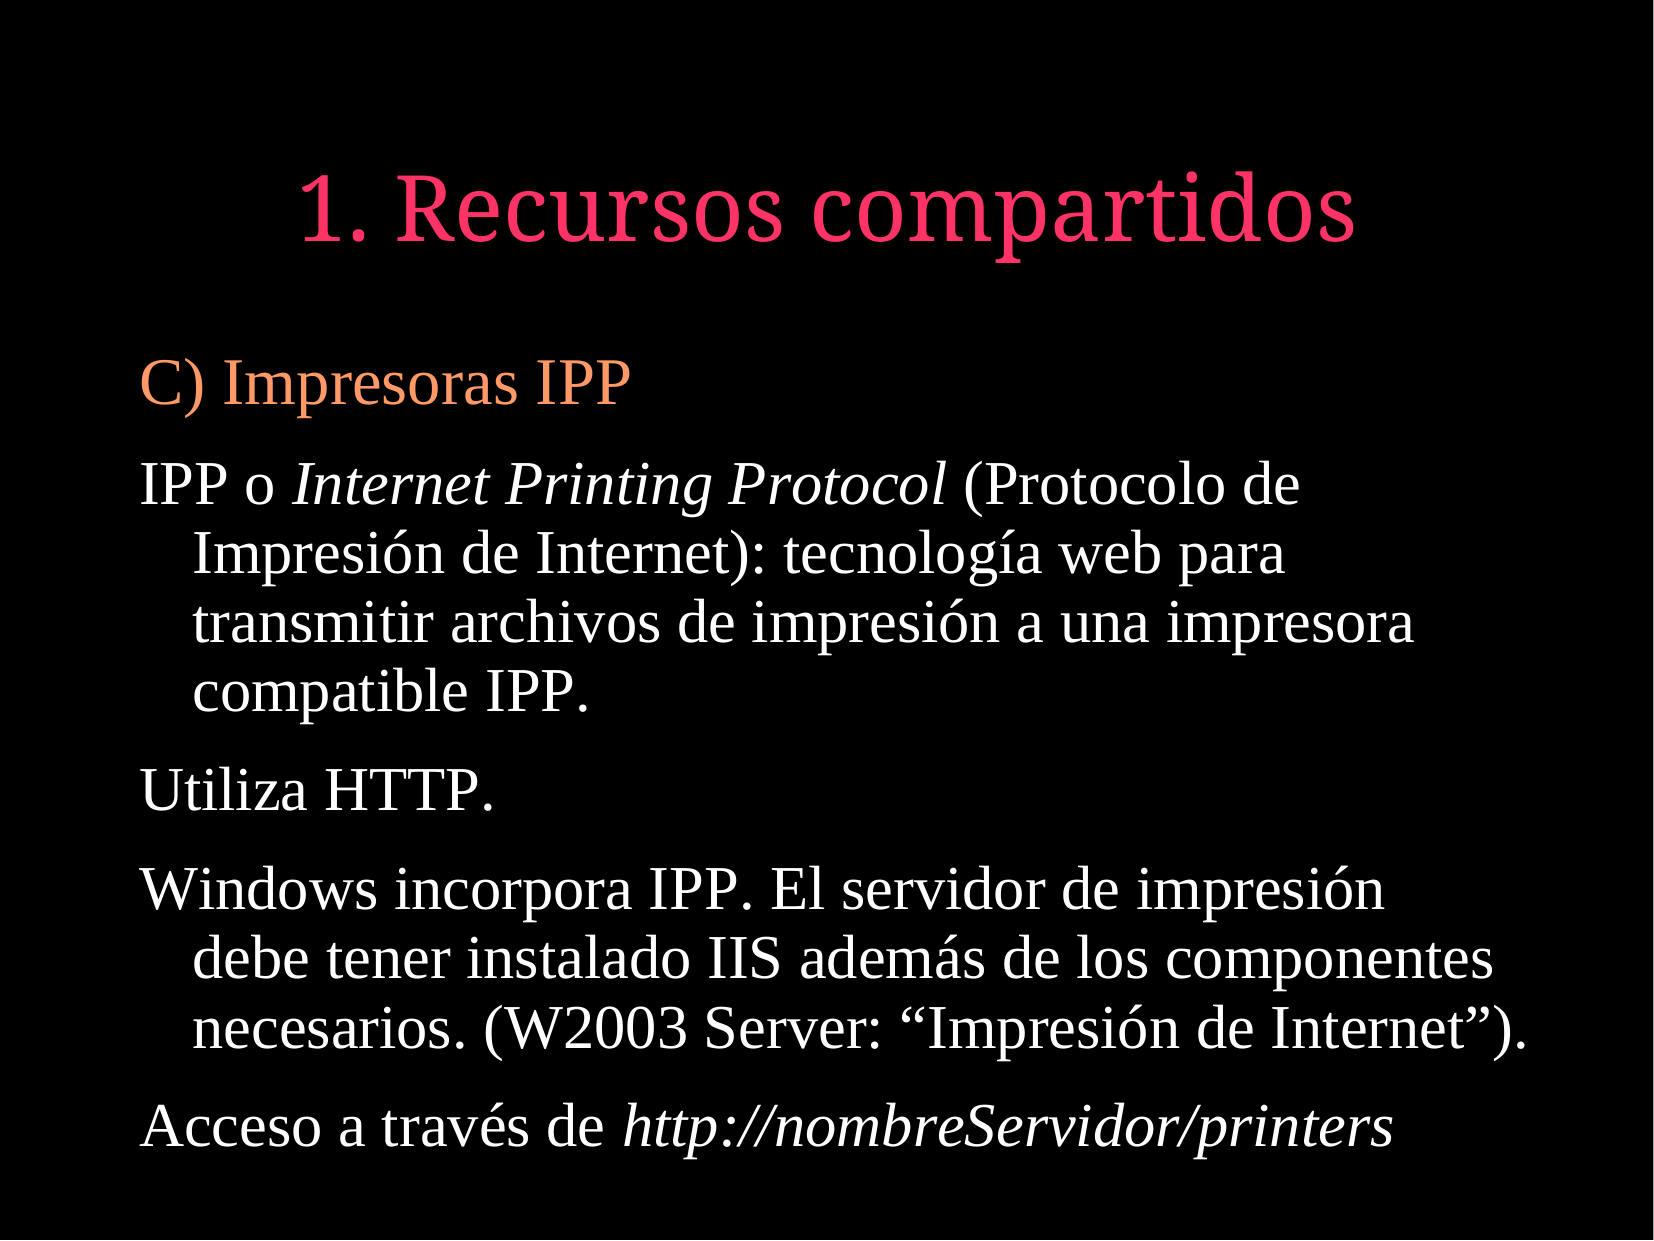

# 1. Recursos compartidos
C) Impresoras IPP
IPP o Internet Printing Protocol (Protocolo de Impresión de Internet): tecnología web para transmitir archivos de impresión a una impresora compatible IPP.
Utiliza HTTP.
Windows incorpora IPP. El servidor de impresión debe tener instalado IIS además de los componentes necesarios. (W2003 Server: “Impresión de Internet”).
Acceso a través de http://nombreServidor/printers